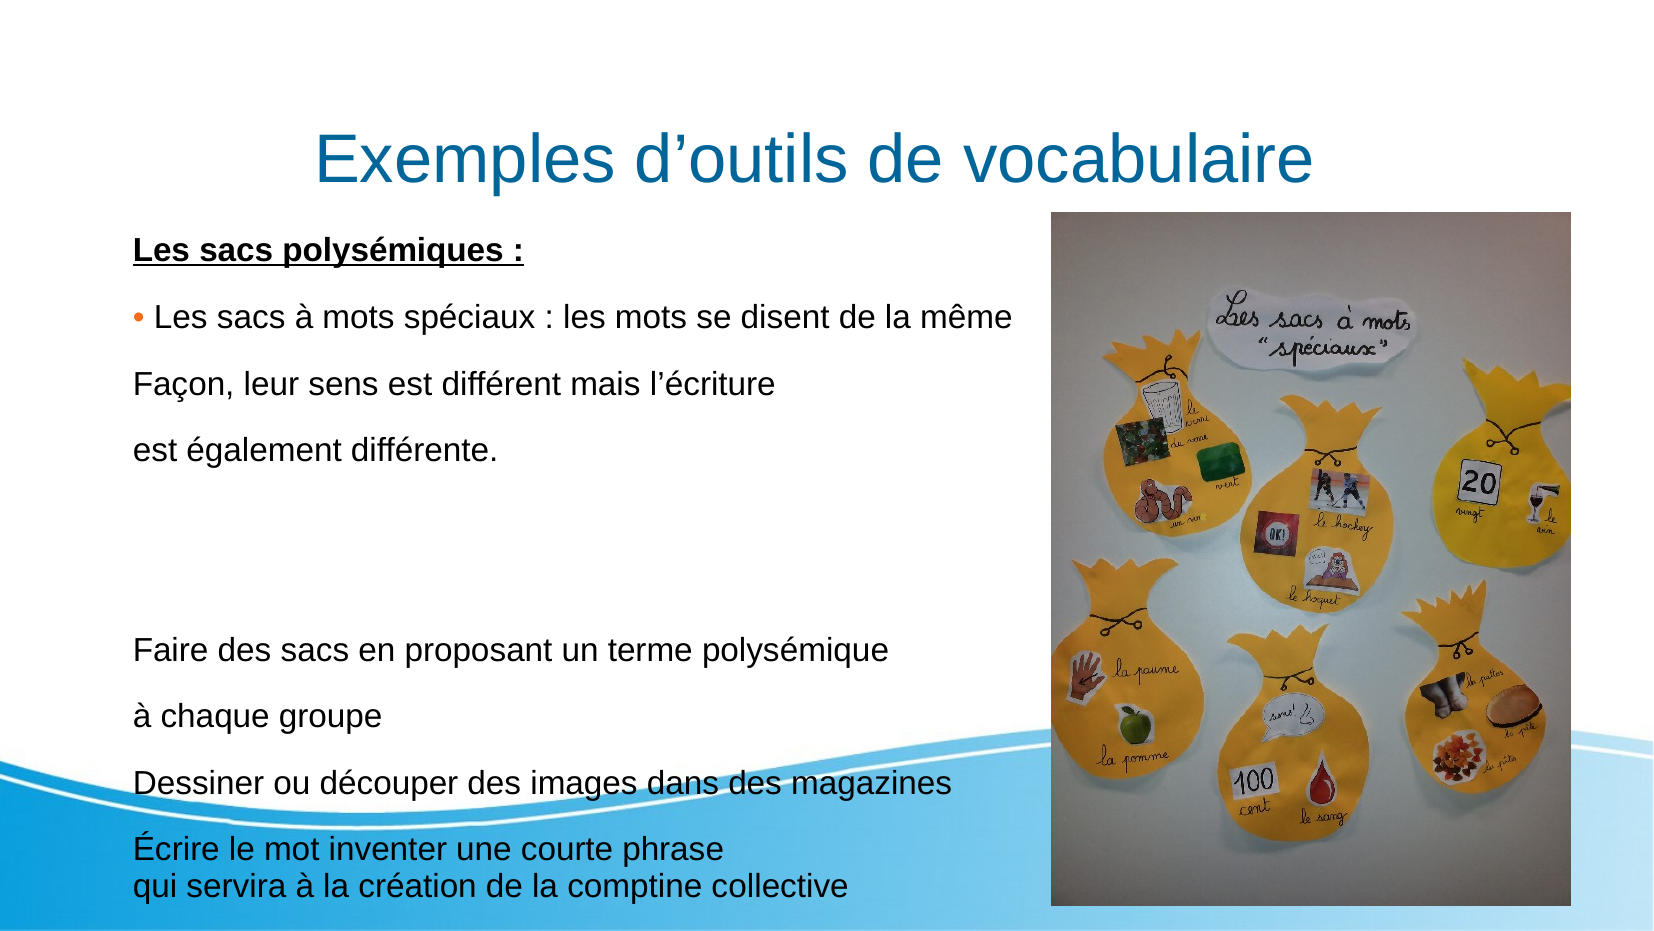

# Exemples d’outils de vocabulaire
Les sacs polysémiques :
• Les sacs à mots spéciaux : les mots se disent de la même
Façon, leur sens est différent mais l’écriture
est également différente.
Faire des sacs en proposant un terme polysémique
à chaque groupe
Dessiner ou découper des images dans des magazines
Écrire le mot inventer une courte phrase
qui servira à la création de la comptine collective